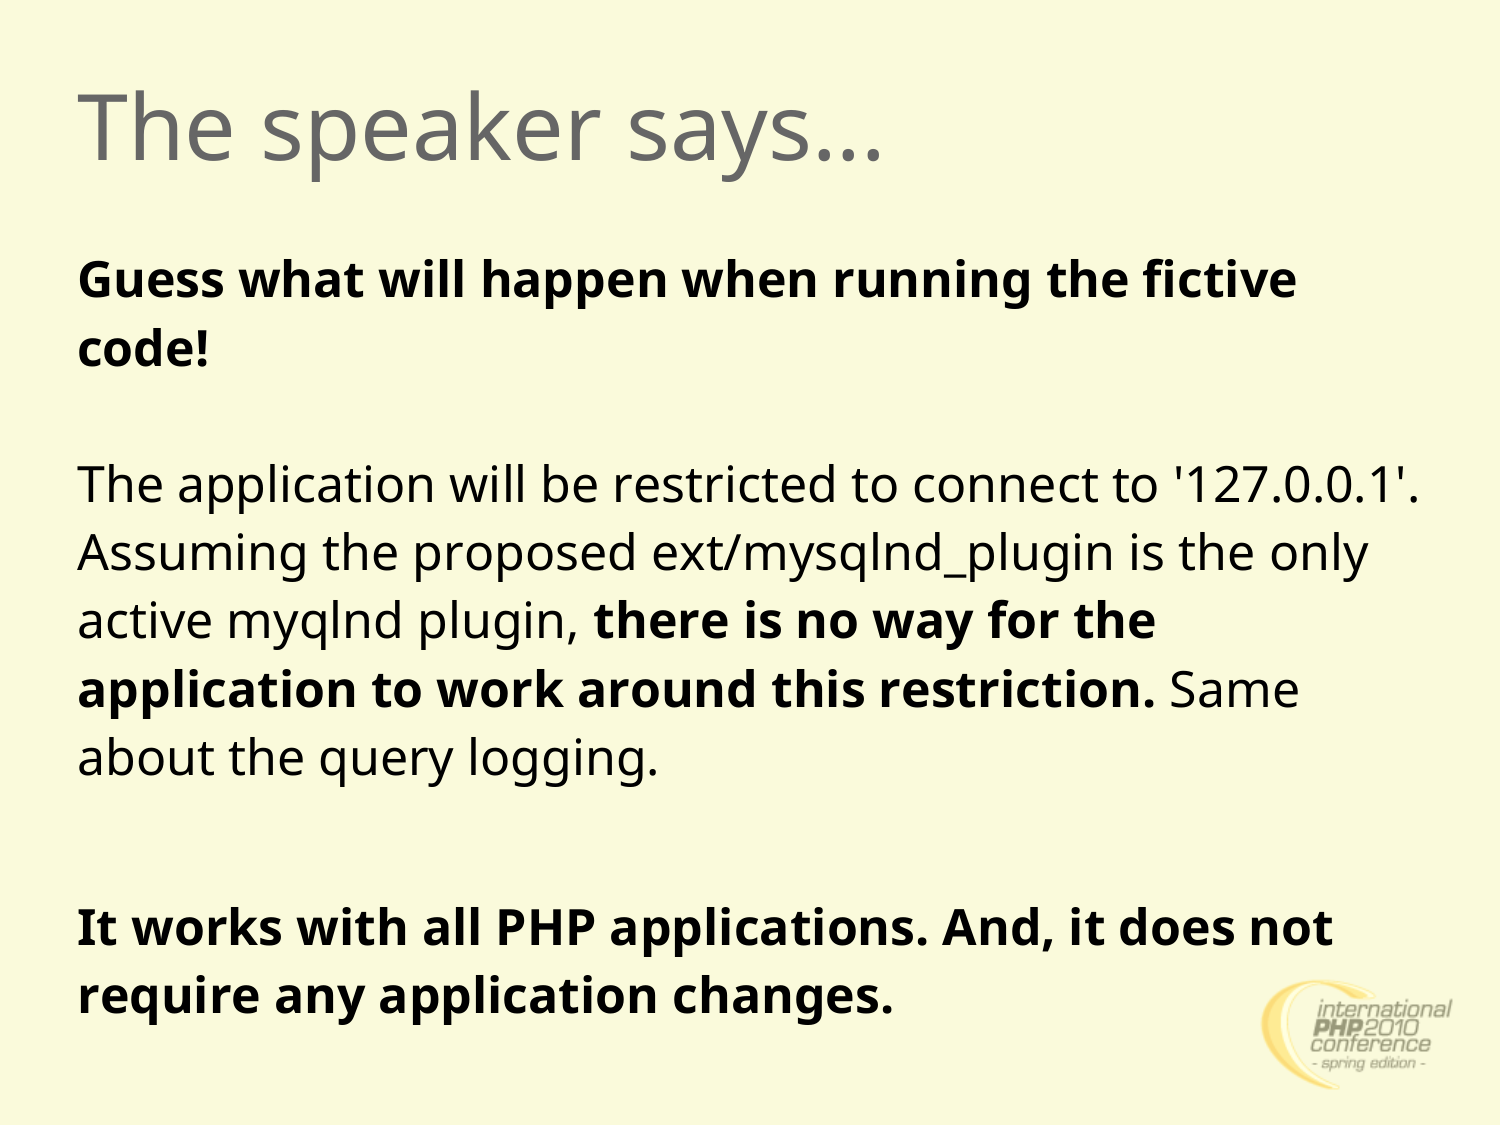

# The speaker says...
Guess what will happen when running the fictive code!
The application will be restricted to connect to '127.0.0.1'. Assuming the proposed ext/mysqlnd_plugin is the only active myqlnd plugin, there is no way for the application to work around this restriction. Same about the query logging.
It works with all PHP applications. And, it does not require any application changes.